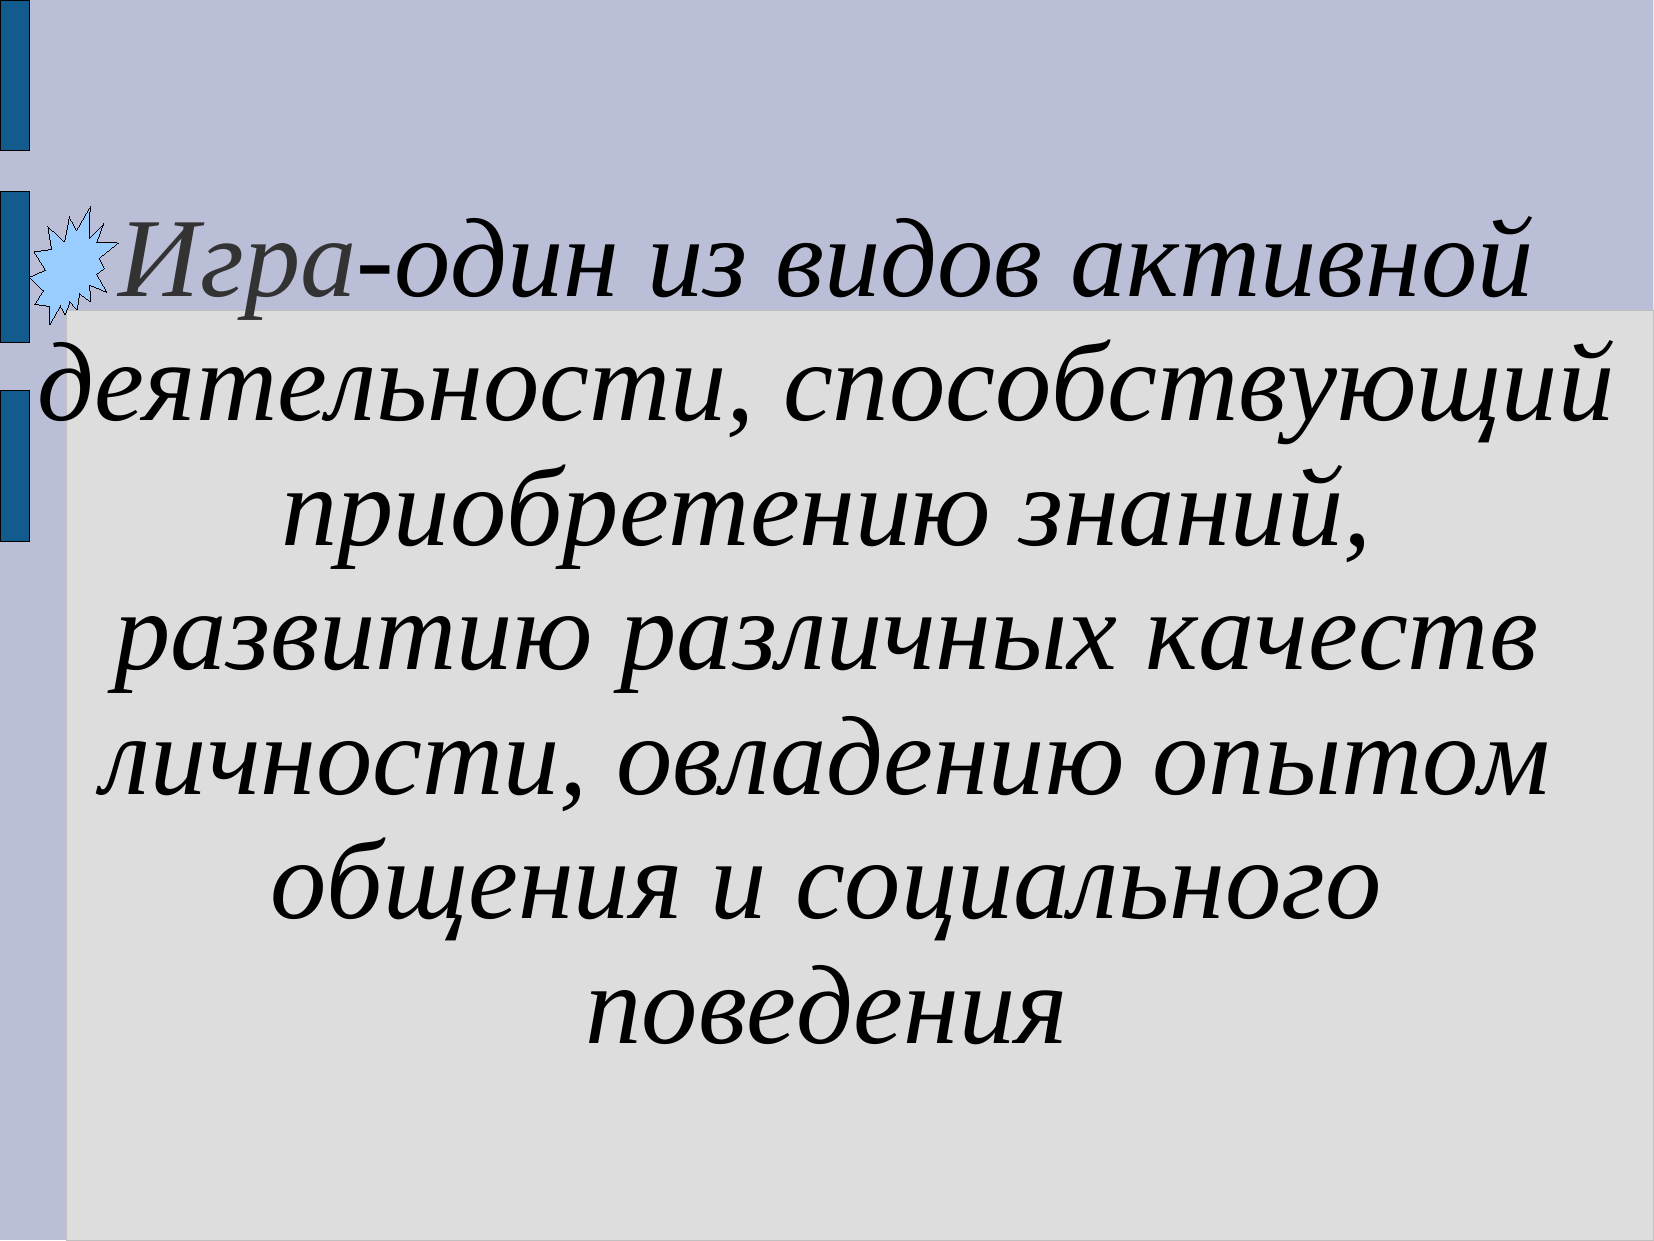

# Игра-один из видов активной деятельности, способствующий приобретению знаний, развитию различных качеств личности, овладению опытом общения и социального поведения